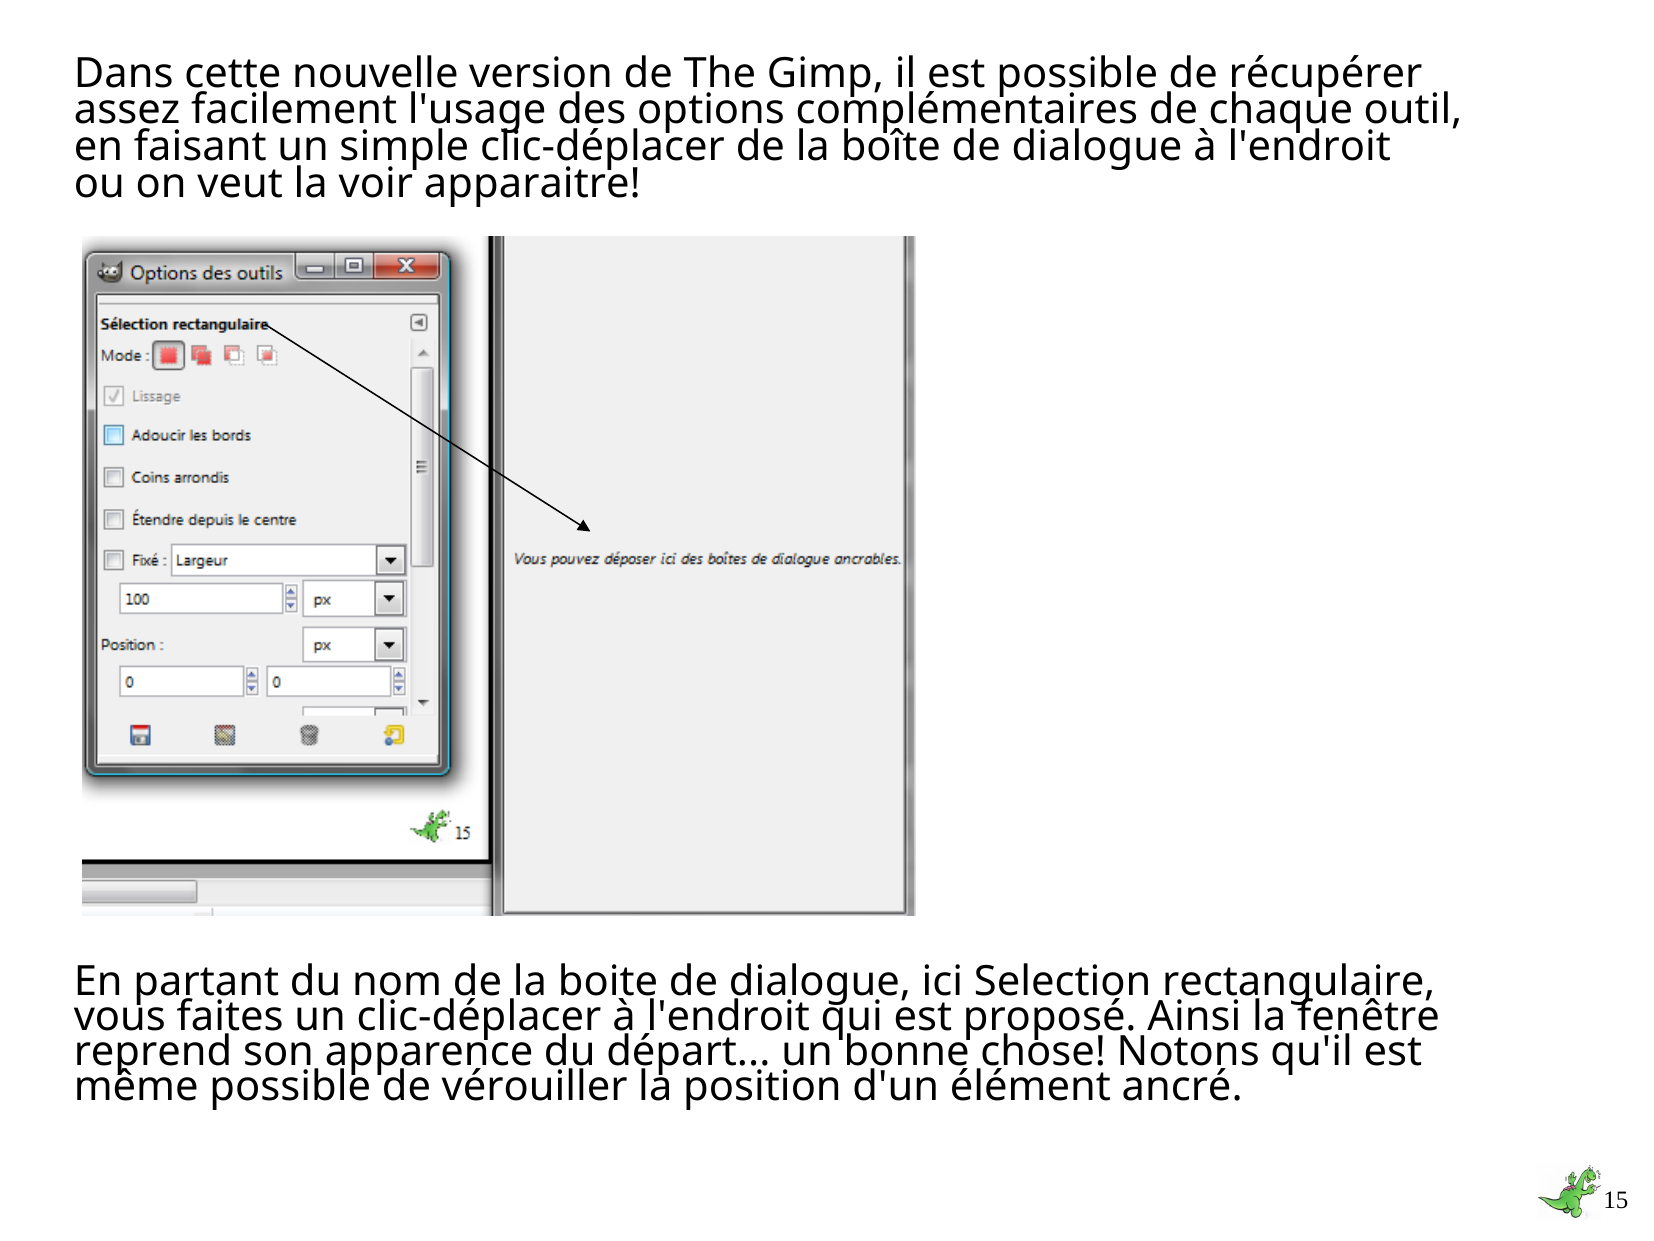

Dans cette nouvelle version de The Gimp, il est possible de récupérer
assez facilement l'usage des options complémentaires de chaque outil,
en faisant un simple clic-déplacer de la boîte de dialogue à l'endroit
ou on veut la voir apparaitre!
En partant du nom de la boite de dialogue, ici Selection rectangulaire,
vous faites un clic-déplacer à l'endroit qui est proposé. Ainsi la fenêtre
reprend son apparence du départ... un bonne chose! Notons qu'il est
même possible de vérouiller la position d'un élément ancré.
15